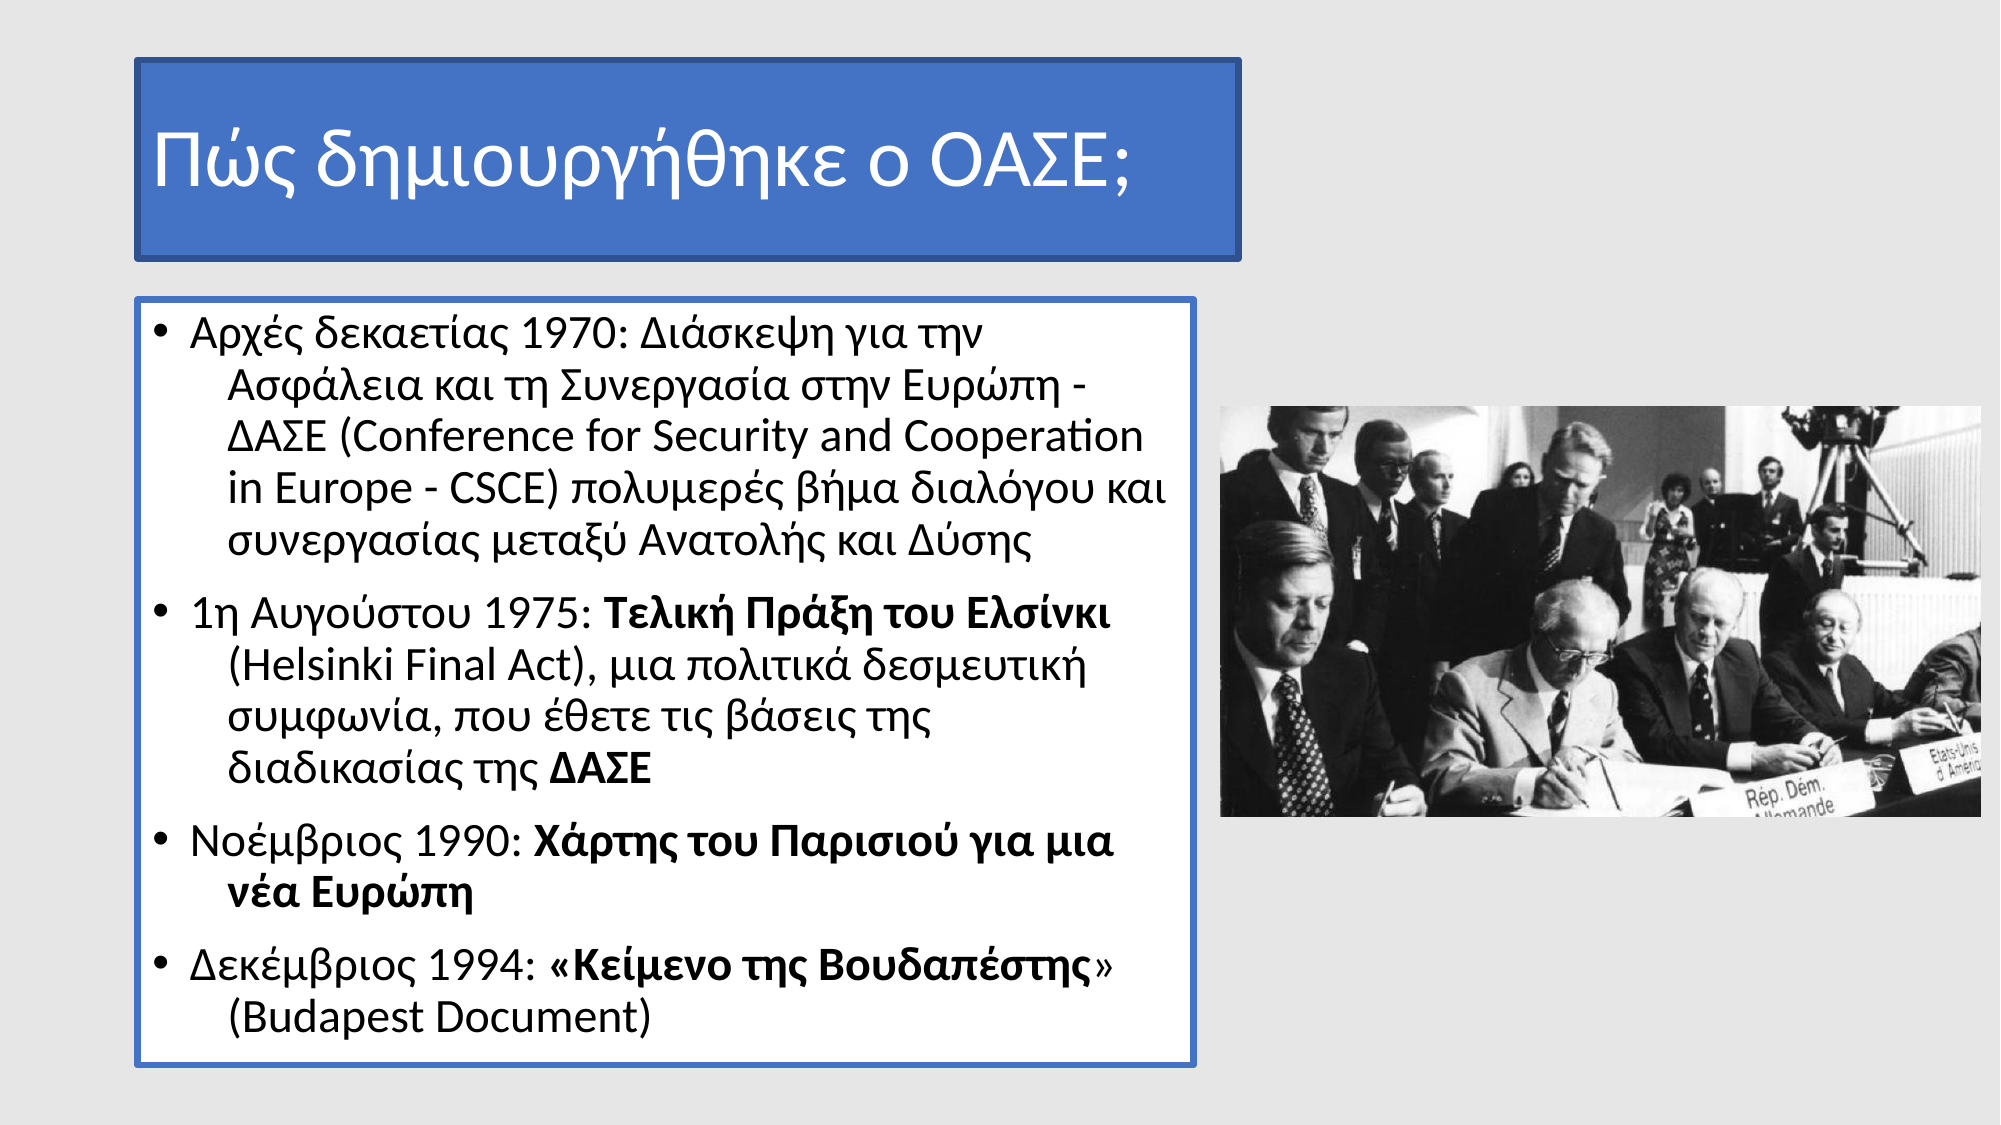

# Πώς δημιουργήθηκε ο ΟΑΣΕ;
Αρχές δεκαετίας 1970: Διάσκεψη για την Ασφάλεια και τη Συνεργασία στην Ευρώπη - ΔΑΣΕ (Conference for Security and Cooperation in Europe - CSCE) πολυμερές βήμα διαλόγου και συνεργασίας μεταξύ Ανατολής και Δύσης
1η Αυγούστου 1975: Τελική Πράξη του Ελσίνκι (Helsinki Final Act), μια πολιτικά δεσμευτική συμφωνία, που έθετε τις βάσεις της διαδικασίας της ΔΑΣΕ
Νοέμβριος 1990: Χάρτης του Παρισιού για μια νέα Ευρώπη
Δεκέμβριος 1994: «Κείμενο της Βουδαπέστης» (Budapest Document)